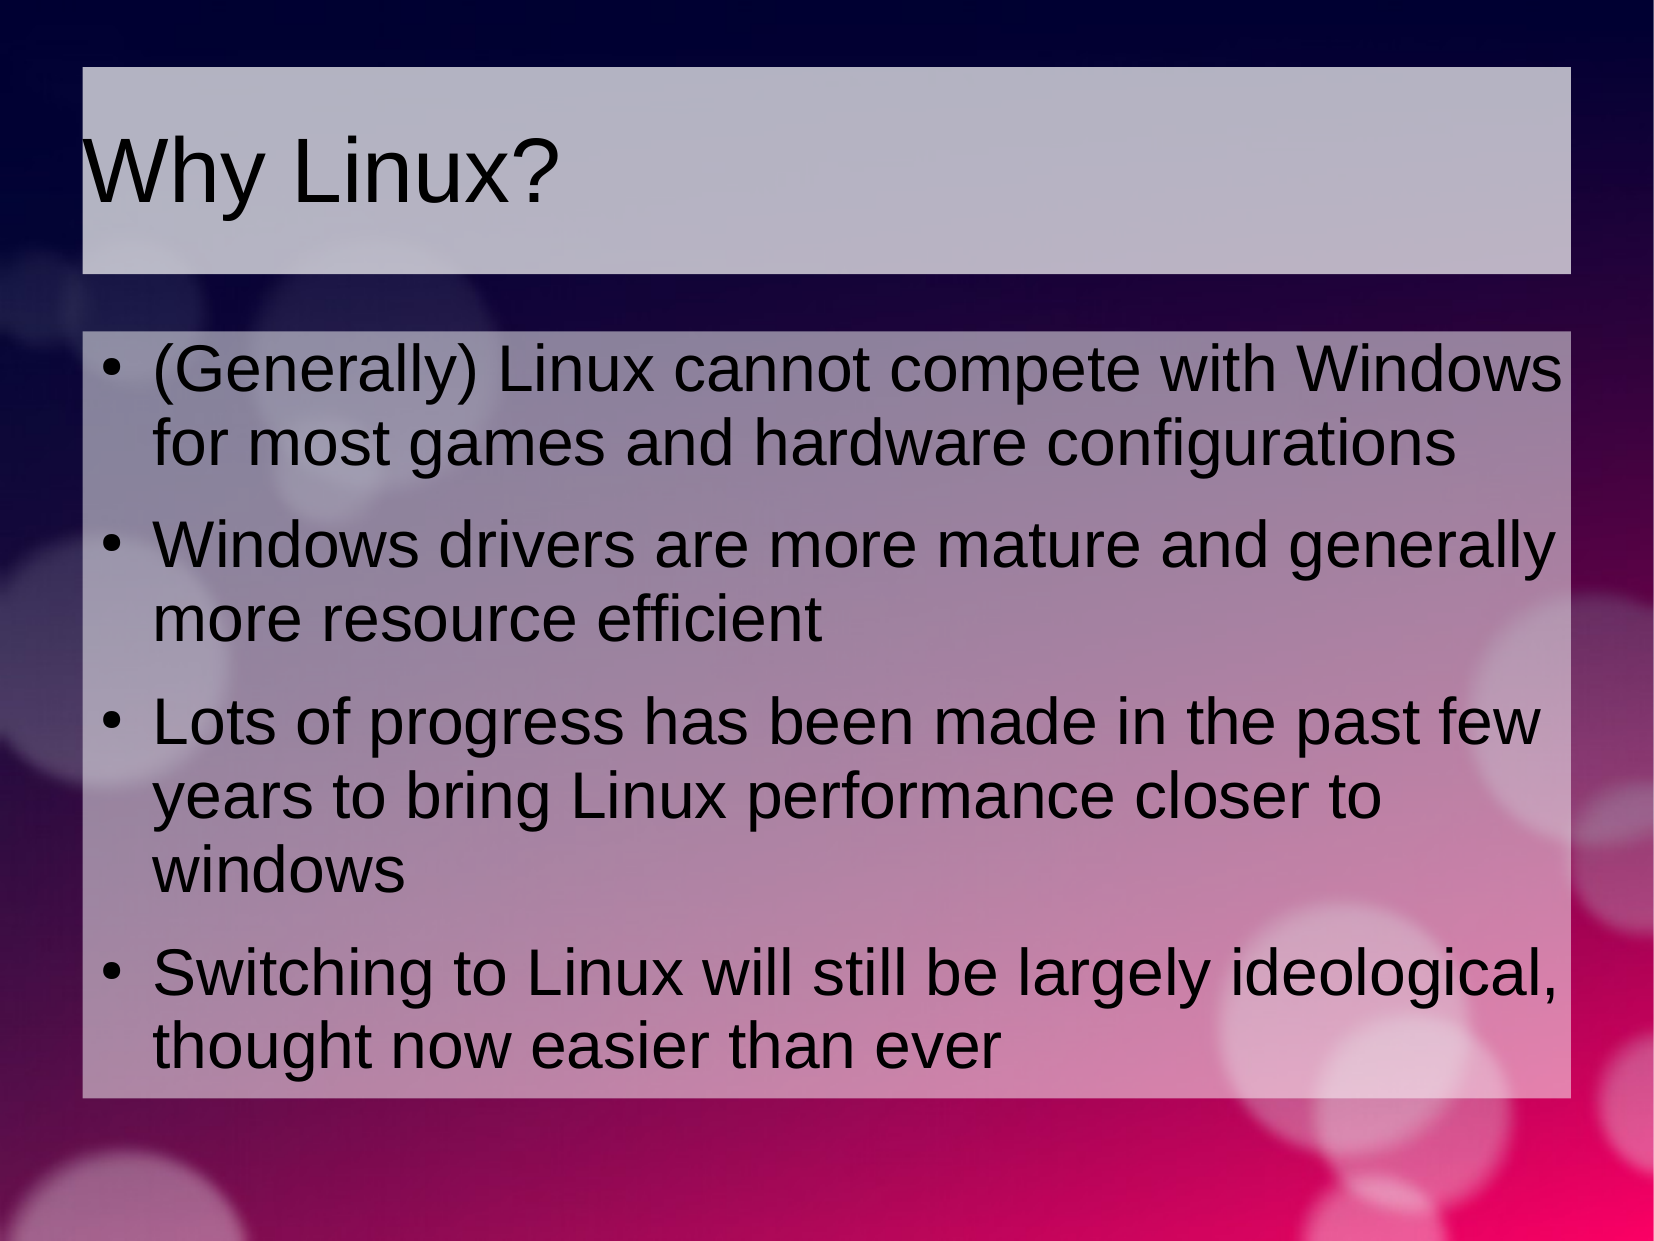

# Why Linux?
(Generally) Linux cannot compete with Windows for most games and hardware configurations
Windows drivers are more mature and generally more resource efficient
Lots of progress has been made in the past few years to bring Linux performance closer to windows
Switching to Linux will still be largely ideological, thought now easier than ever